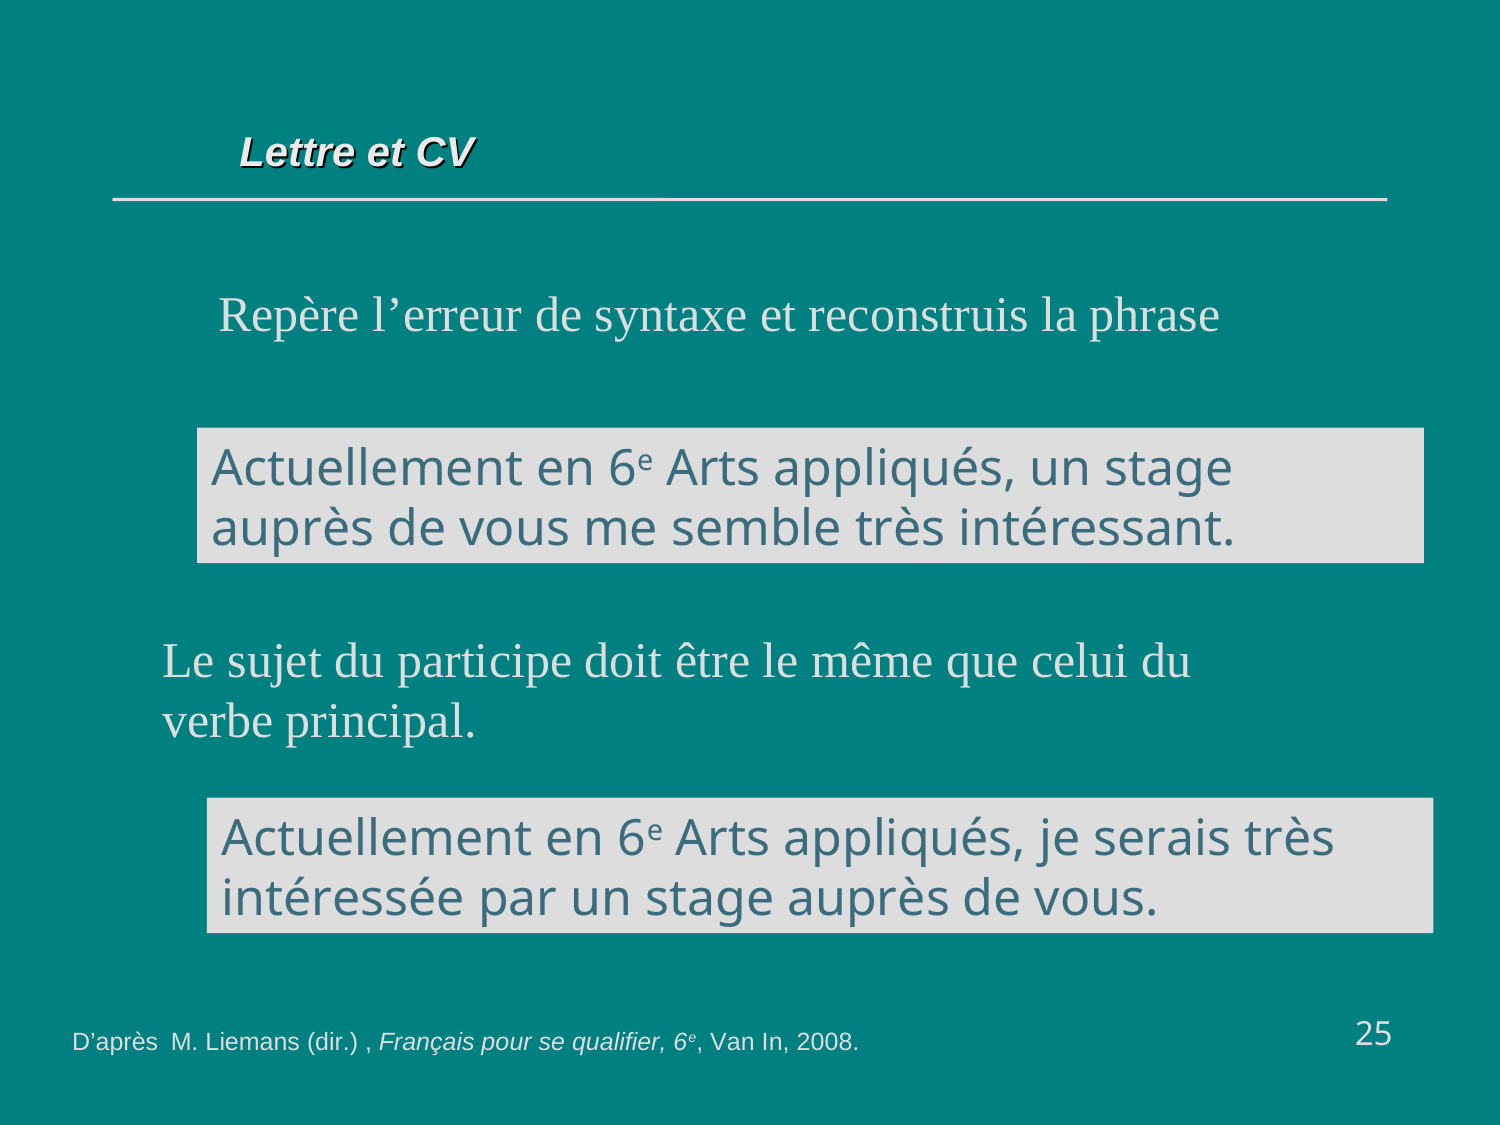

Lettre et CV
Repère l’erreur de syntaxe et reconstruis la phrase
Actuellement en 6e Arts appliqués, un stage auprès de vous me semble très intéressant.
Le sujet du participe doit être le même que celui du verbe principal.
Actuellement en 6e Arts appliqués, je serais très intéressée par un stage auprès de vous.
D’après M. Liemans (dir.) , Français pour se qualifier, 6e, Van In, 2008.
25